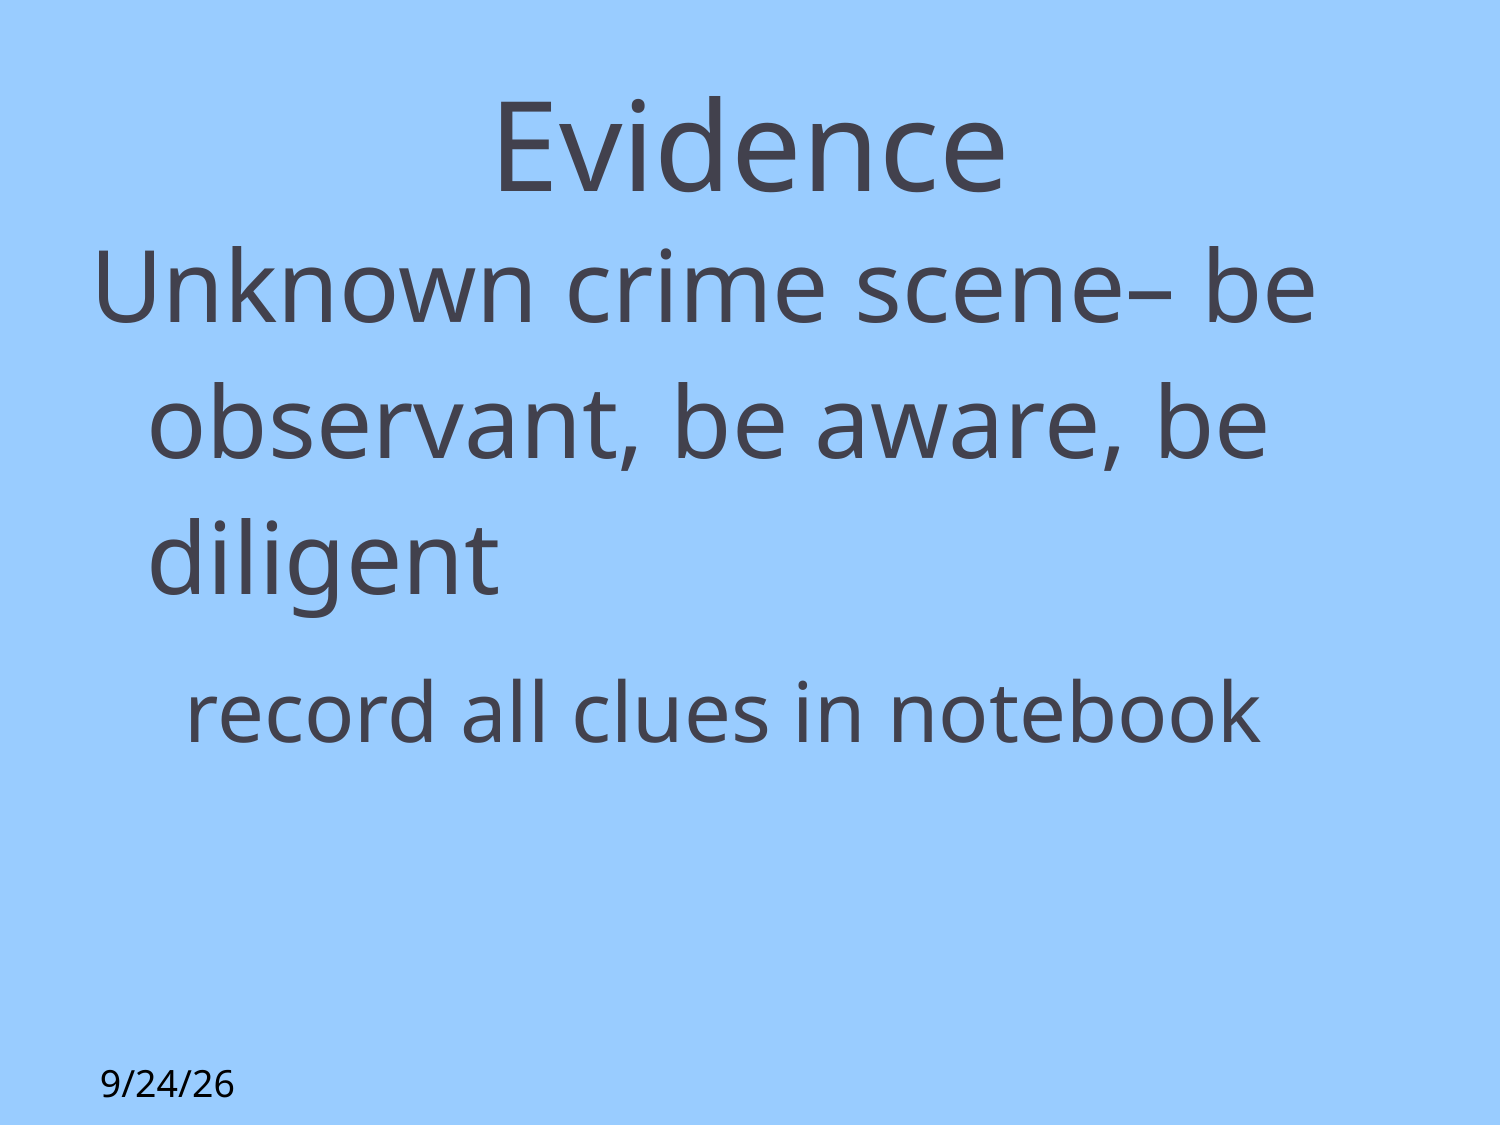

# Evidence
Unknown crime scene– be observant, be aware, be diligent
record all clues in notebook